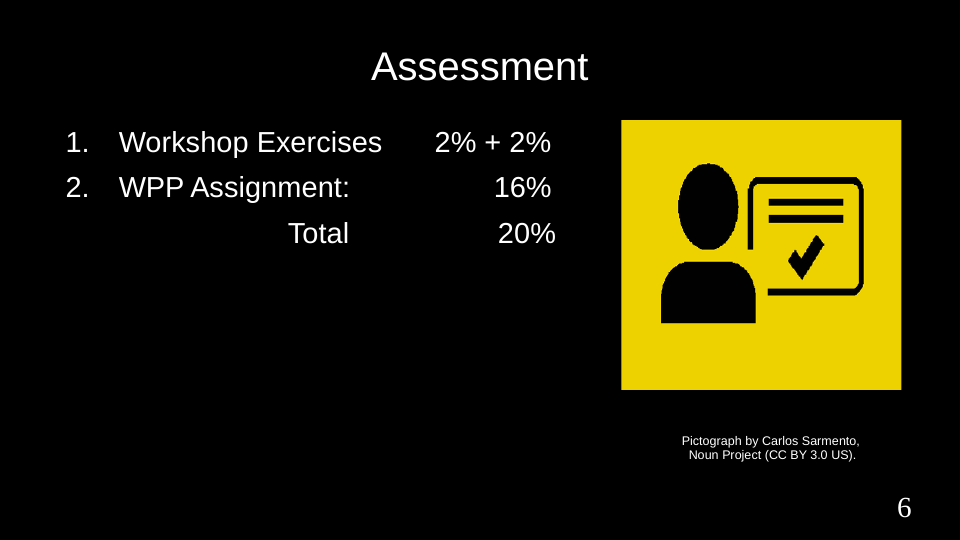

# Assessment
Workshop Exercises	 2% + 2%
WPP Assignment: 		16%
 Total 	 	20%
Pictograph by Carlos Sarmento,
Noun Project (CC BY 3.0 US).
6